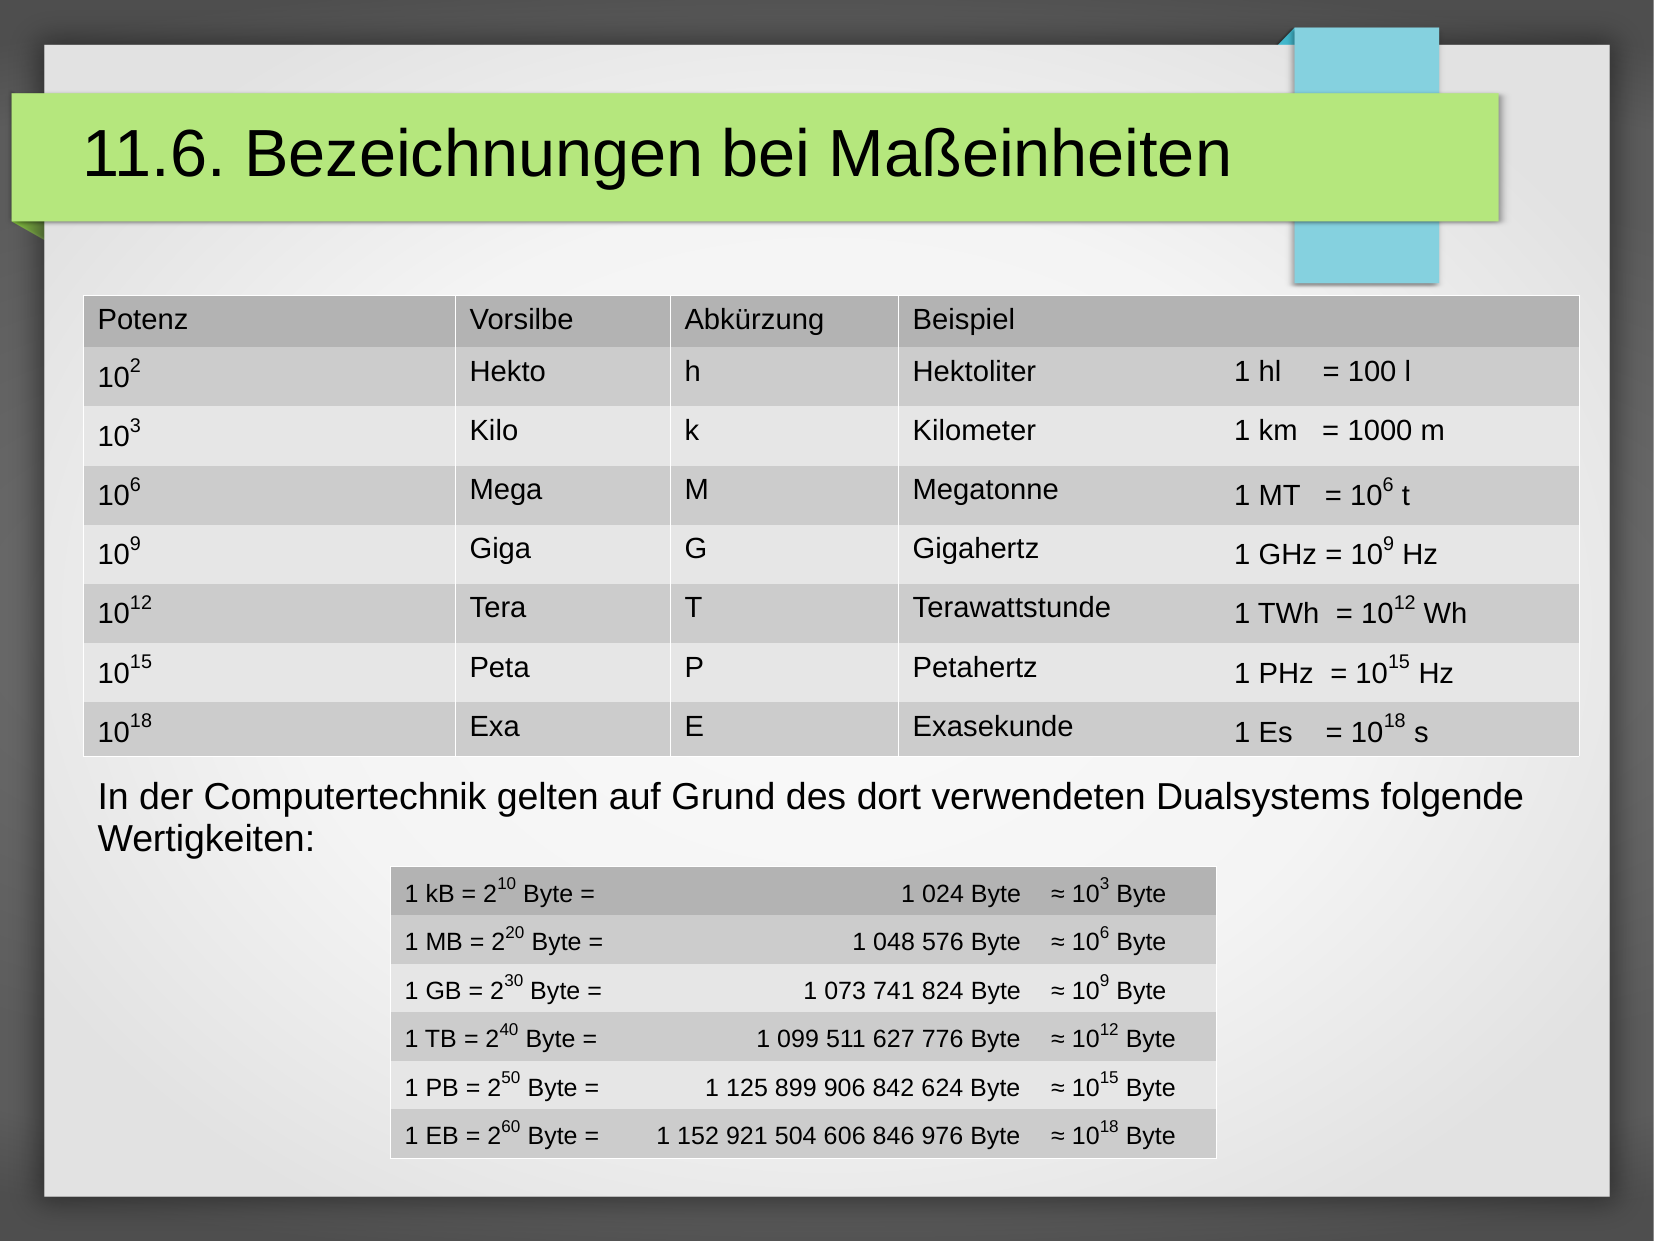

# 11.6. Bezeichnungen bei Maßeinheiten
| Potenz | Vorsilbe | Abkürzung | Beispiel | |
| --- | --- | --- | --- | --- |
| 102 | Hekto | h | Hektoliter | 1 hl = 100 l |
| 103 | Kilo | k | Kilometer | 1 km = 1000 m |
| 106 | Mega | M | Megatonne | 1 MT = 106 t |
| 109 | Giga | G | Gigahertz | 1 GHz = 109 Hz |
| 1012 | Tera | T | Terawattstunde | 1 TWh = 1012 Wh |
| 1015 | Peta | P | Petahertz | 1 PHz = 1015 Hz |
| 1018 | Exa | E | Exasekunde | 1 Es = 1018 s |
In der Computertechnik gelten auf Grund des dort verwendeten Dualsystems folgende Wertigkeiten:
| 1 kB = 210 Byte = | 1 024 Byte | ≈ 103 Byte |
| --- | --- | --- |
| 1 MB = 220 Byte = | 1 048 576 Byte | ≈ 106 Byte |
| 1 GB = 230 Byte = | 1 073 741 824 Byte | ≈ 109 Byte |
| 1 TB = 240 Byte = | 1 099 511 627 776 Byte | ≈ 1012 Byte |
| 1 PB = 250 Byte = | 1 125 899 906 842 624 Byte | ≈ 1015 Byte |
| 1 EB = 260 Byte = | 1 152 921 504 606 846 976 Byte | ≈ 1018 Byte |